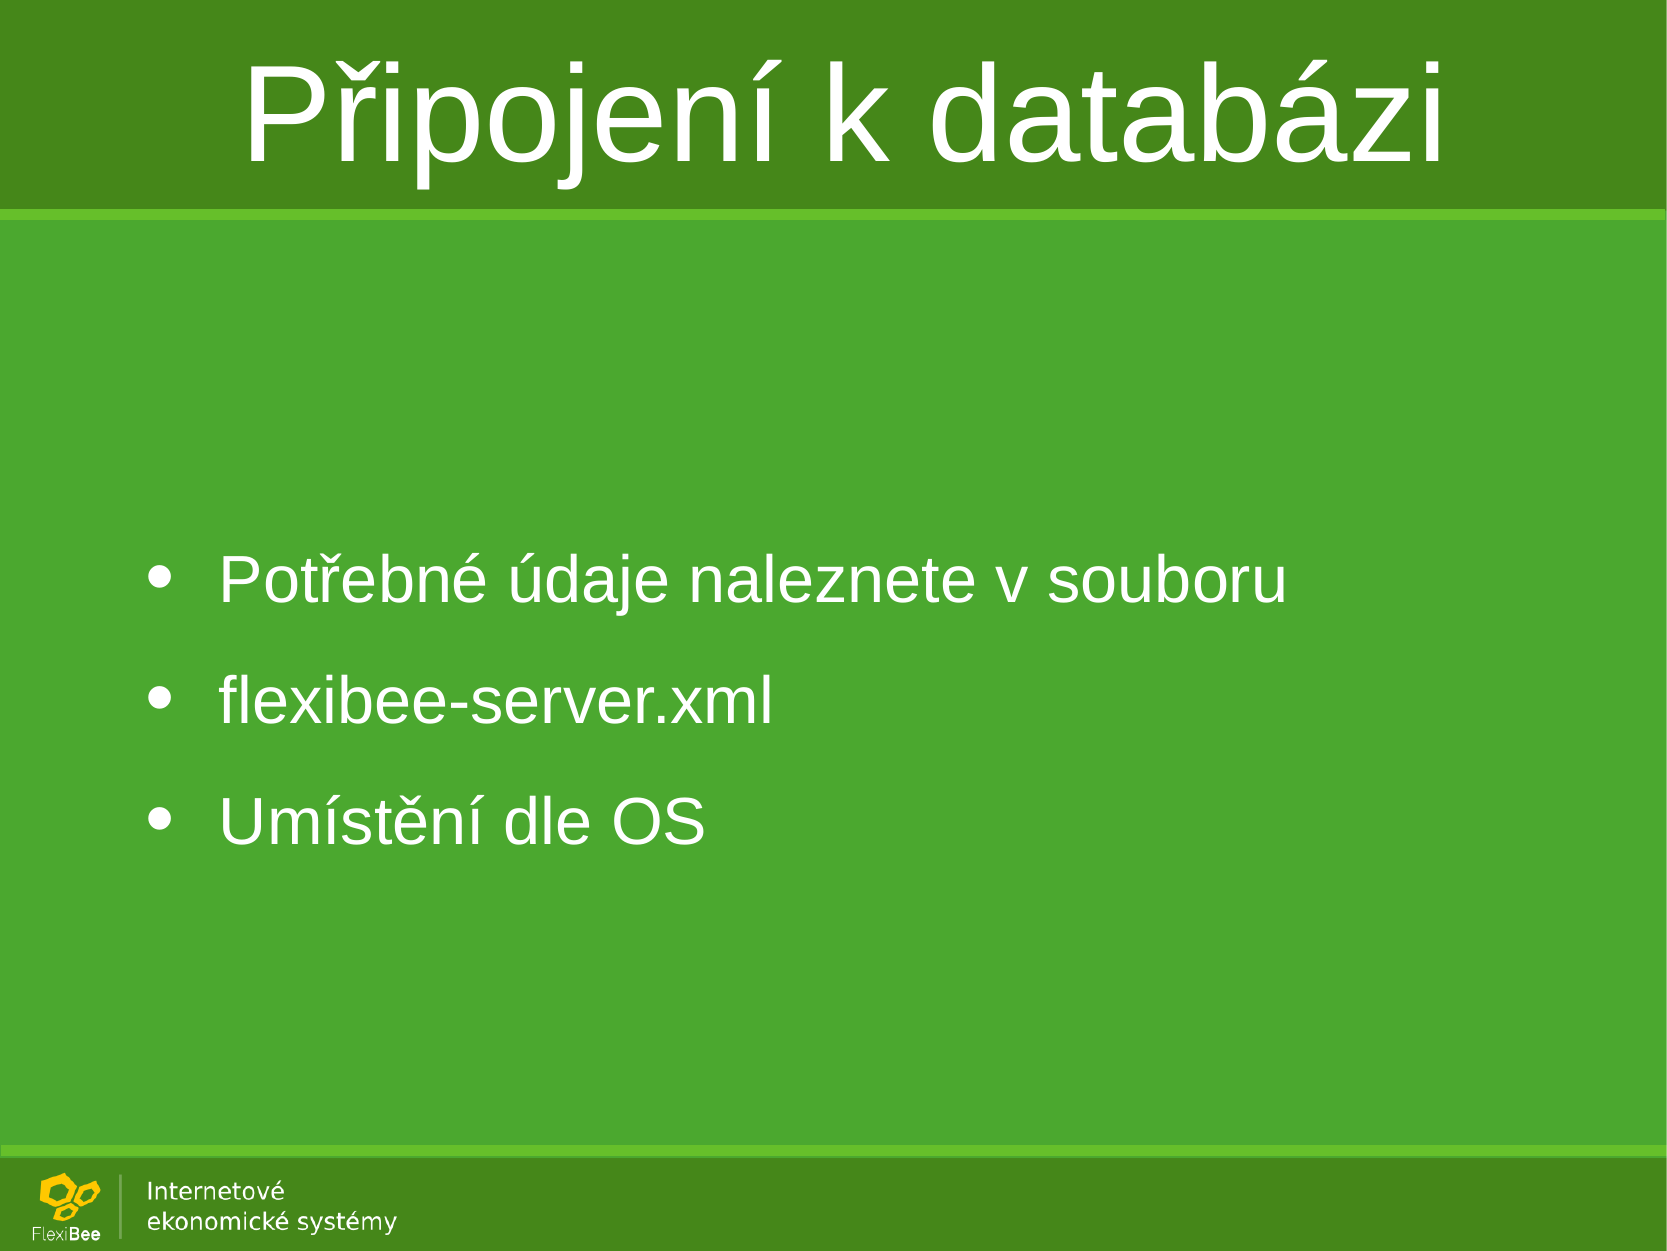

# Připojení k databázi
Potřebné údaje naleznete v souboru
flexibee-server.xml
Umístění dle OS